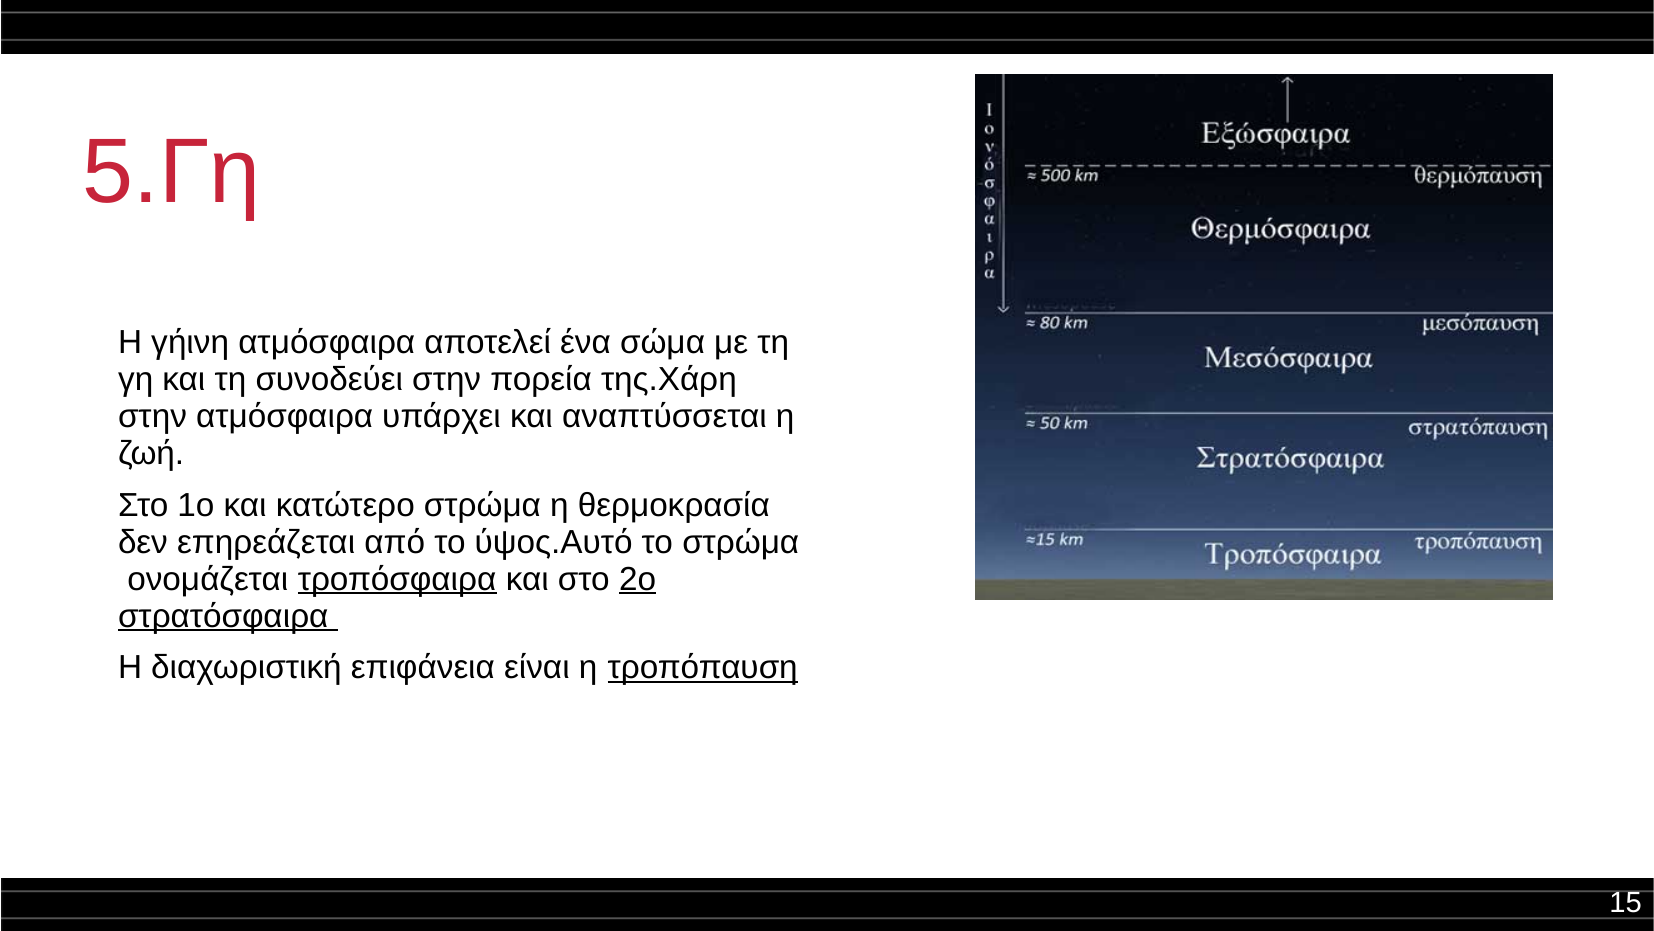

# 5.Γη
Η γήινη ατμόσφαιρα αποτελεί ένα σώμα με τη γη και τη συνοδεύει στην πορεία της.Χάρη στην ατμόσφαιρα υπάρχει και αναπτύσσεται η ζωή.
Στο 1ο και κατώτερο στρώμα η θερμοκρασία δεν επηρεάζεται από το ύψος.Αυτό το στρώμα ονομάζεται τροπόσφαιρα και στο 2ο στρατόσφαιρα
Η διαχωριστική επιφάνεια είναι η τροπόπαυση